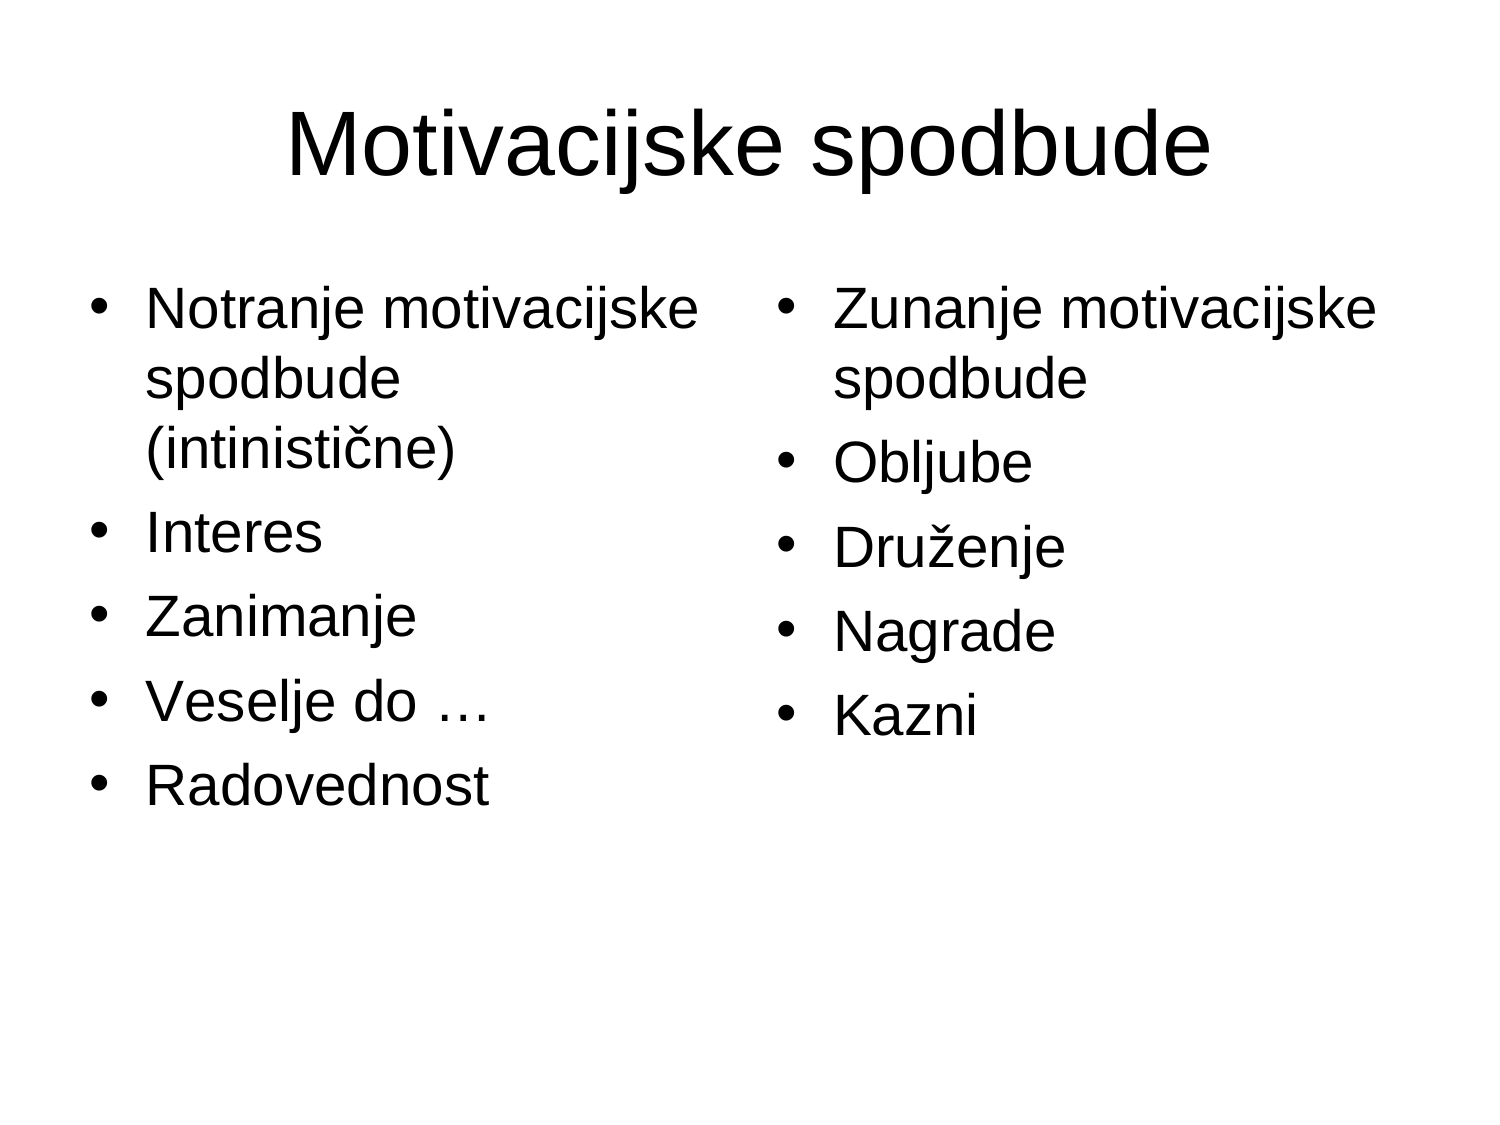

# Motivacijske spodbude
Notranje motivacijske spodbude (intinistične)
Interes
Zanimanje
Veselje do …
Radovednost
Zunanje motivacijske spodbude
Obljube
Druženje
Nagrade
Kazni